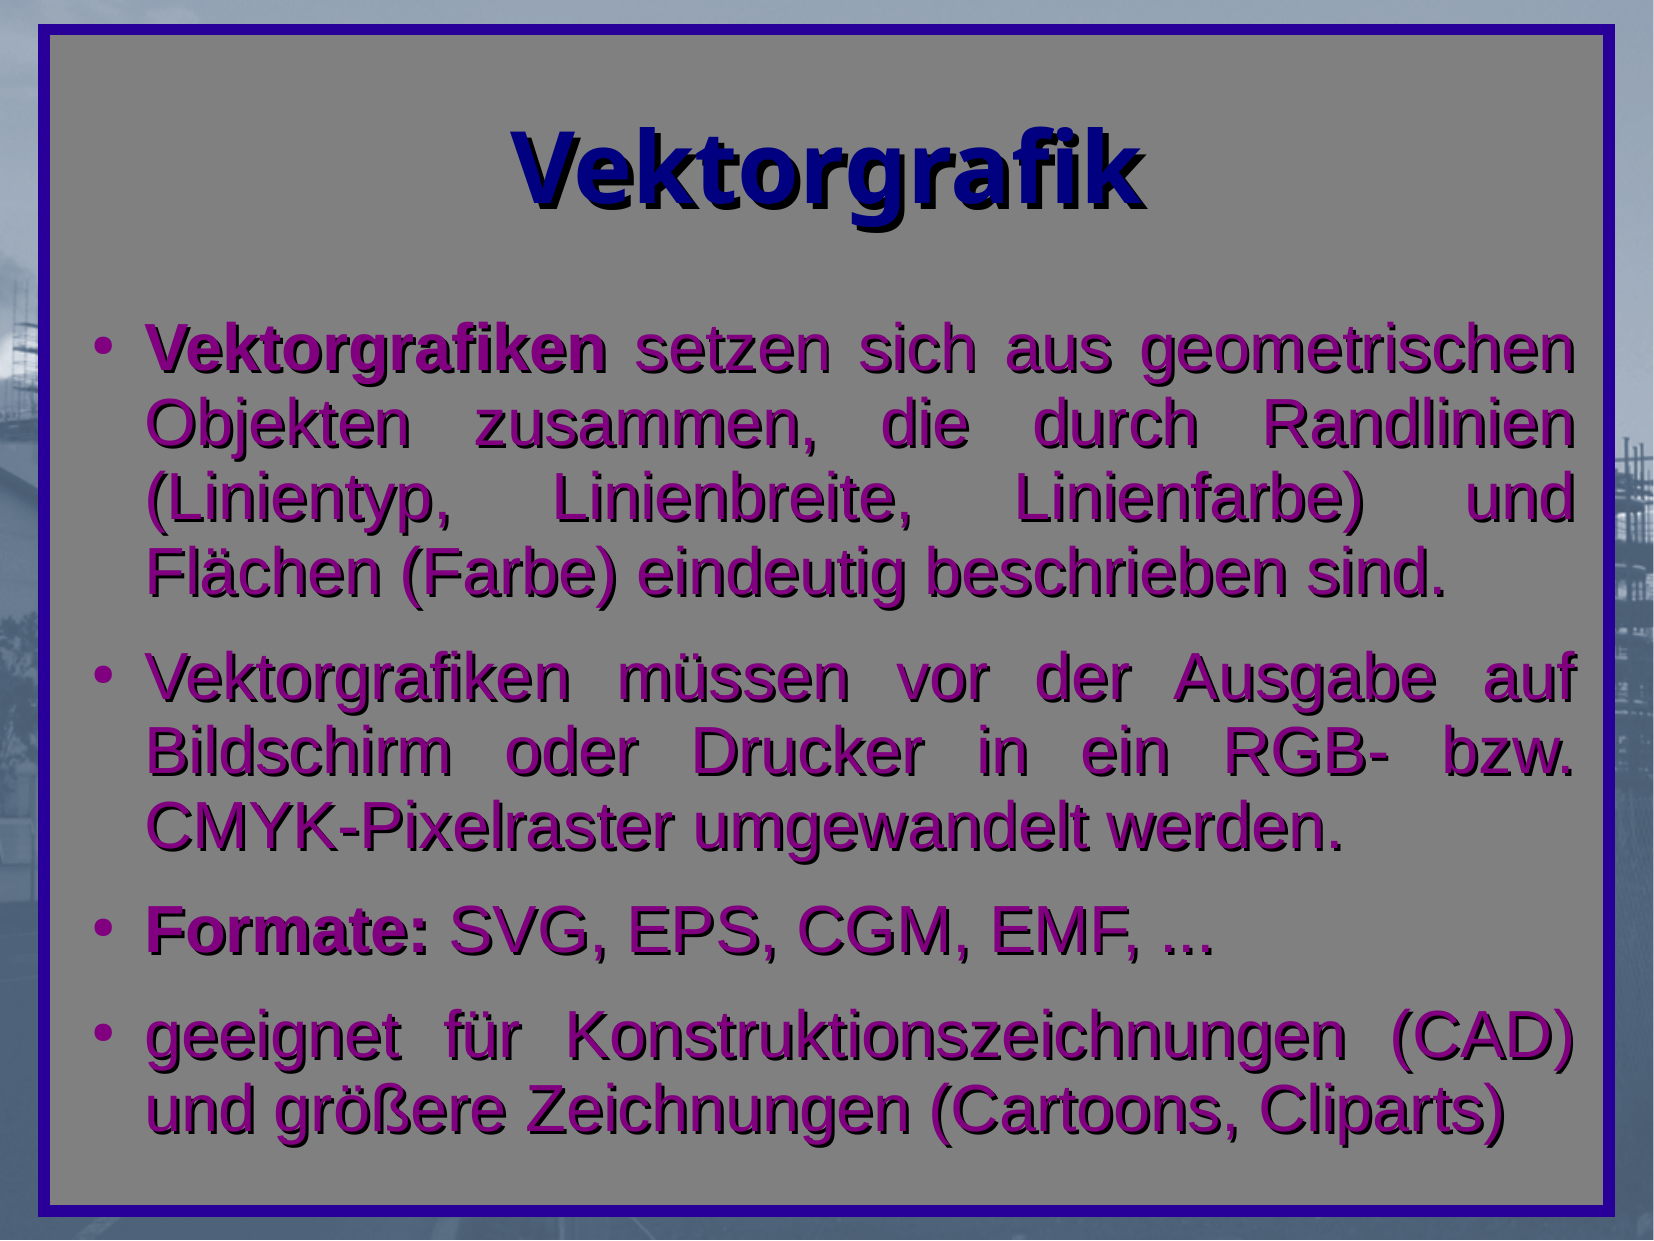

# Vektorgrafik
Vektorgrafiken setzen sich aus geometrischen Objekten zusammen, die durch Randlinien (Linientyp, Linienbreite, Linienfarbe) und Flächen (Farbe) eindeutig beschrieben sind.
Vektorgrafiken müssen vor der Ausgabe auf Bildschirm oder Drucker in ein RGB- bzw. CMYK-Pixelraster umgewandelt werden.
Formate: SVG, EPS, CGM, EMF, ...
geeignet für Konstruktionszeichnungen (CAD) und größere Zeichnungen (Cartoons, Cliparts)